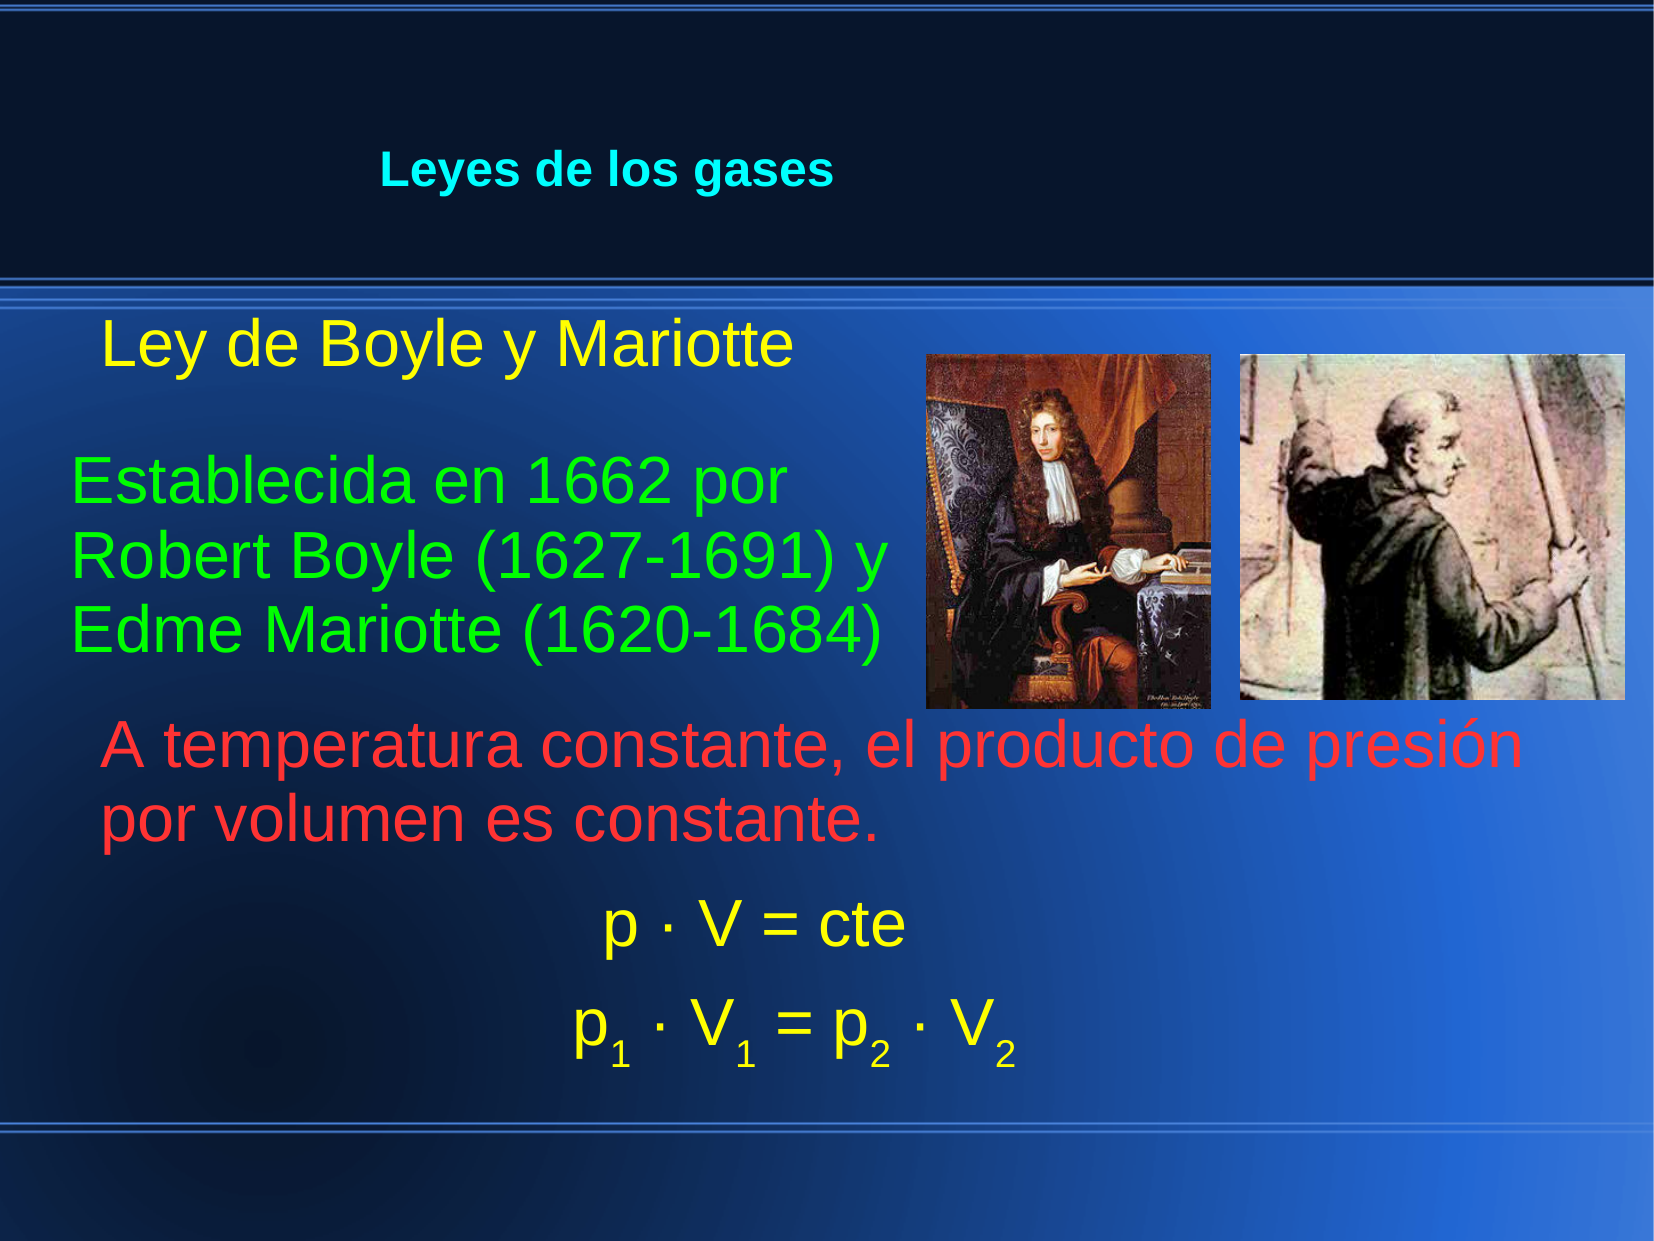

Leyes de los gases
# Ley de Boyle y Mariotte
Establecida en 1662 por Robert Boyle (1627-1691) y Edme Mariotte (1620-1684)
A temperatura constante, el producto de presión por volumen es constante.
p · V = cte
p1 · V1 = p2 · V2